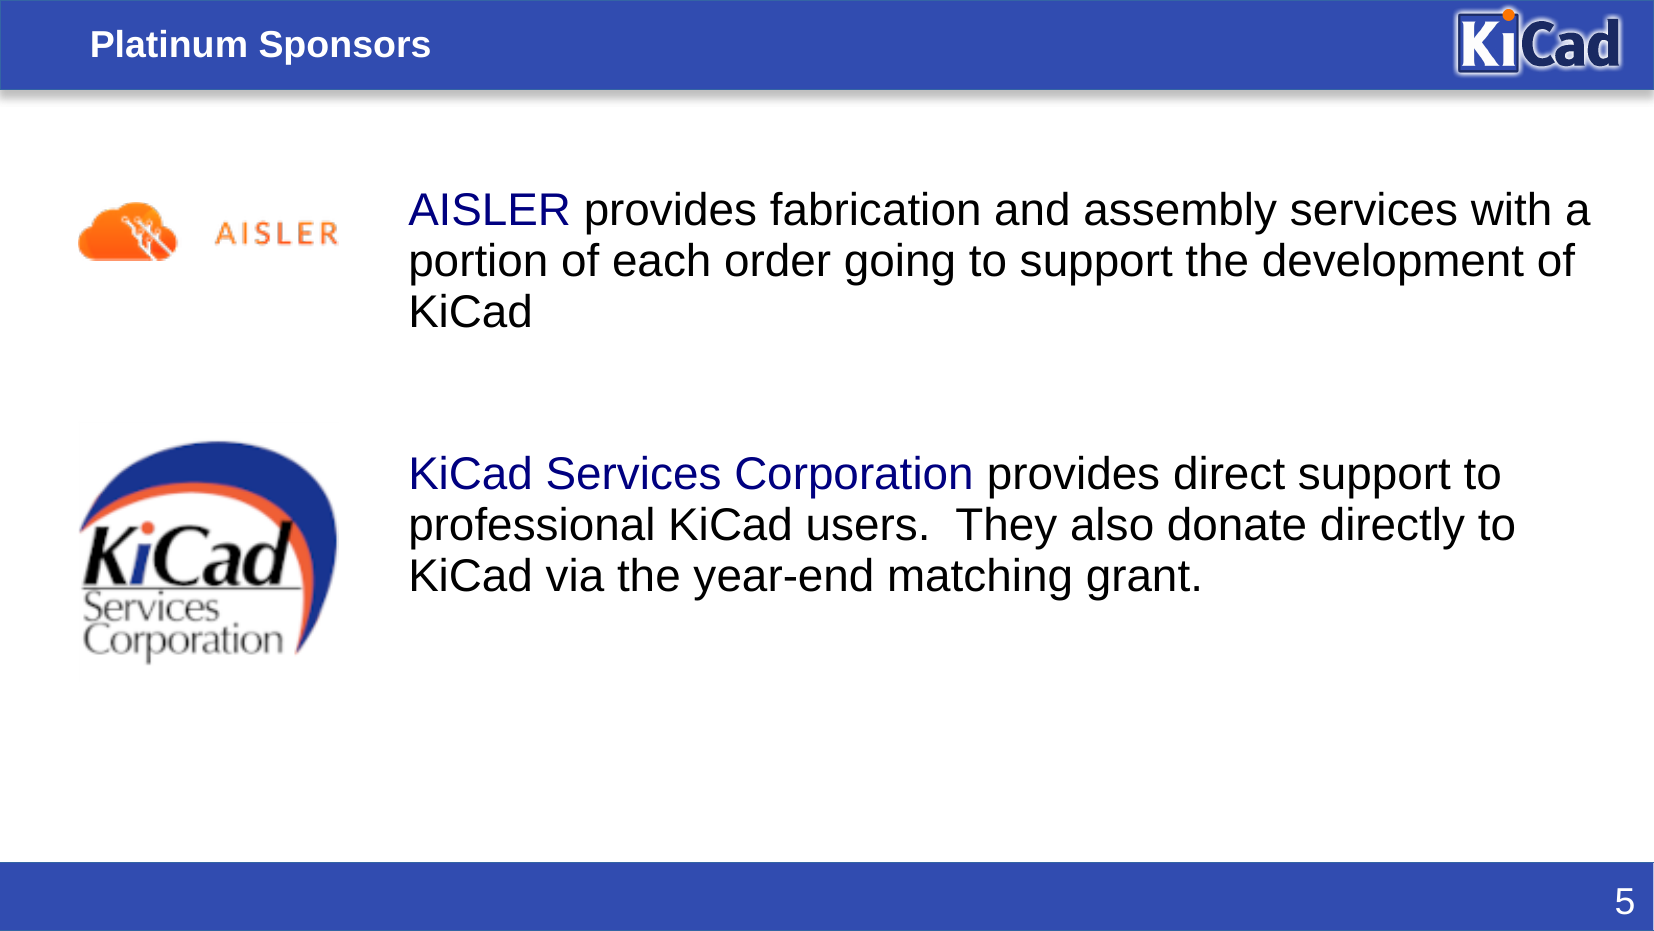

Platinum Sponsors
# AISLER provides fabrication and assembly services with a portion of each order going to support the development of KiCad
KiCad Services Corporation provides direct support to professional KiCad users. They also donate directly to KiCad via the year-end matching grant.